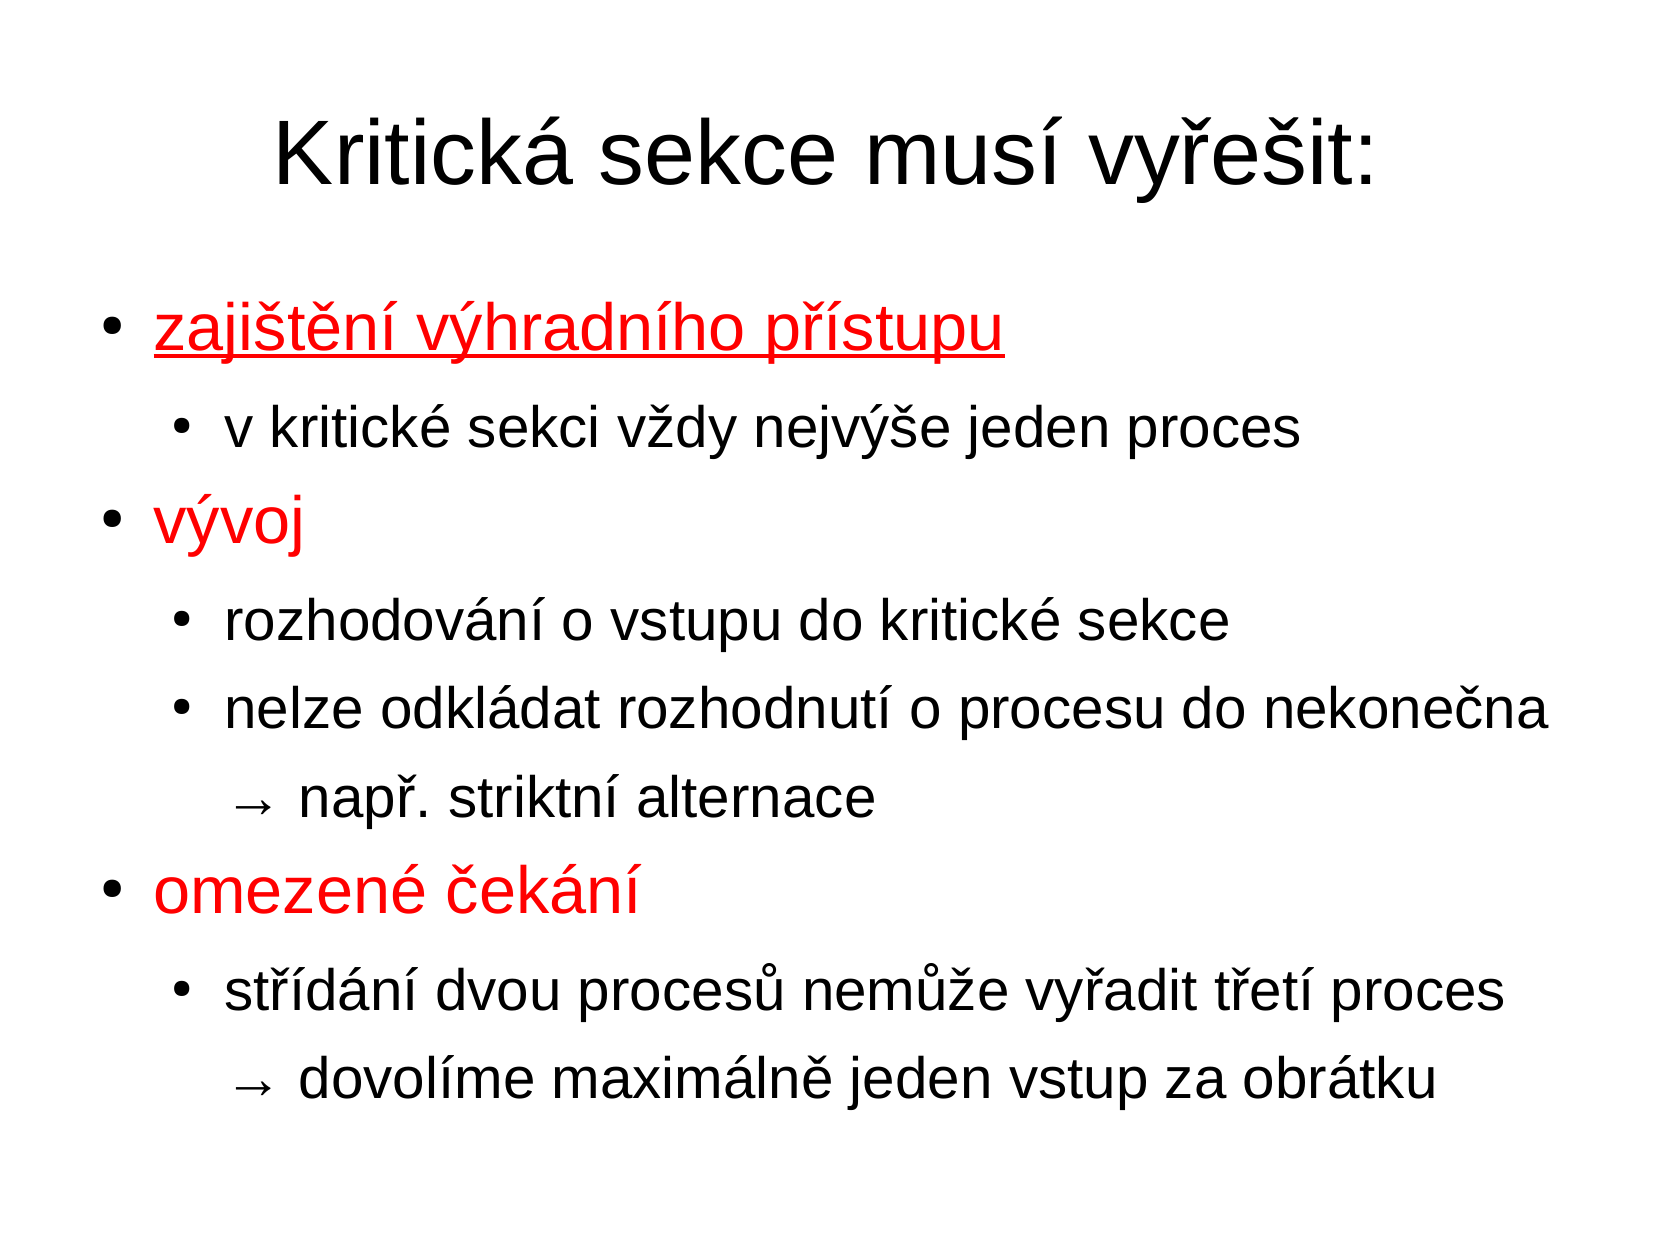

# Kritická sekce musí vyřešit:
zajištění výhradního přístupu
v kritické sekci vždy nejvýše jeden proces
vývoj
rozhodování o vstupu do kritické sekce
nelze odkládat rozhodnutí o procesu do nekonečna
→ např. striktní alternace
omezené čekání
střídání dvou procesů nemůže vyřadit třetí proces
→ dovolíme maximálně jeden vstup za obrátku